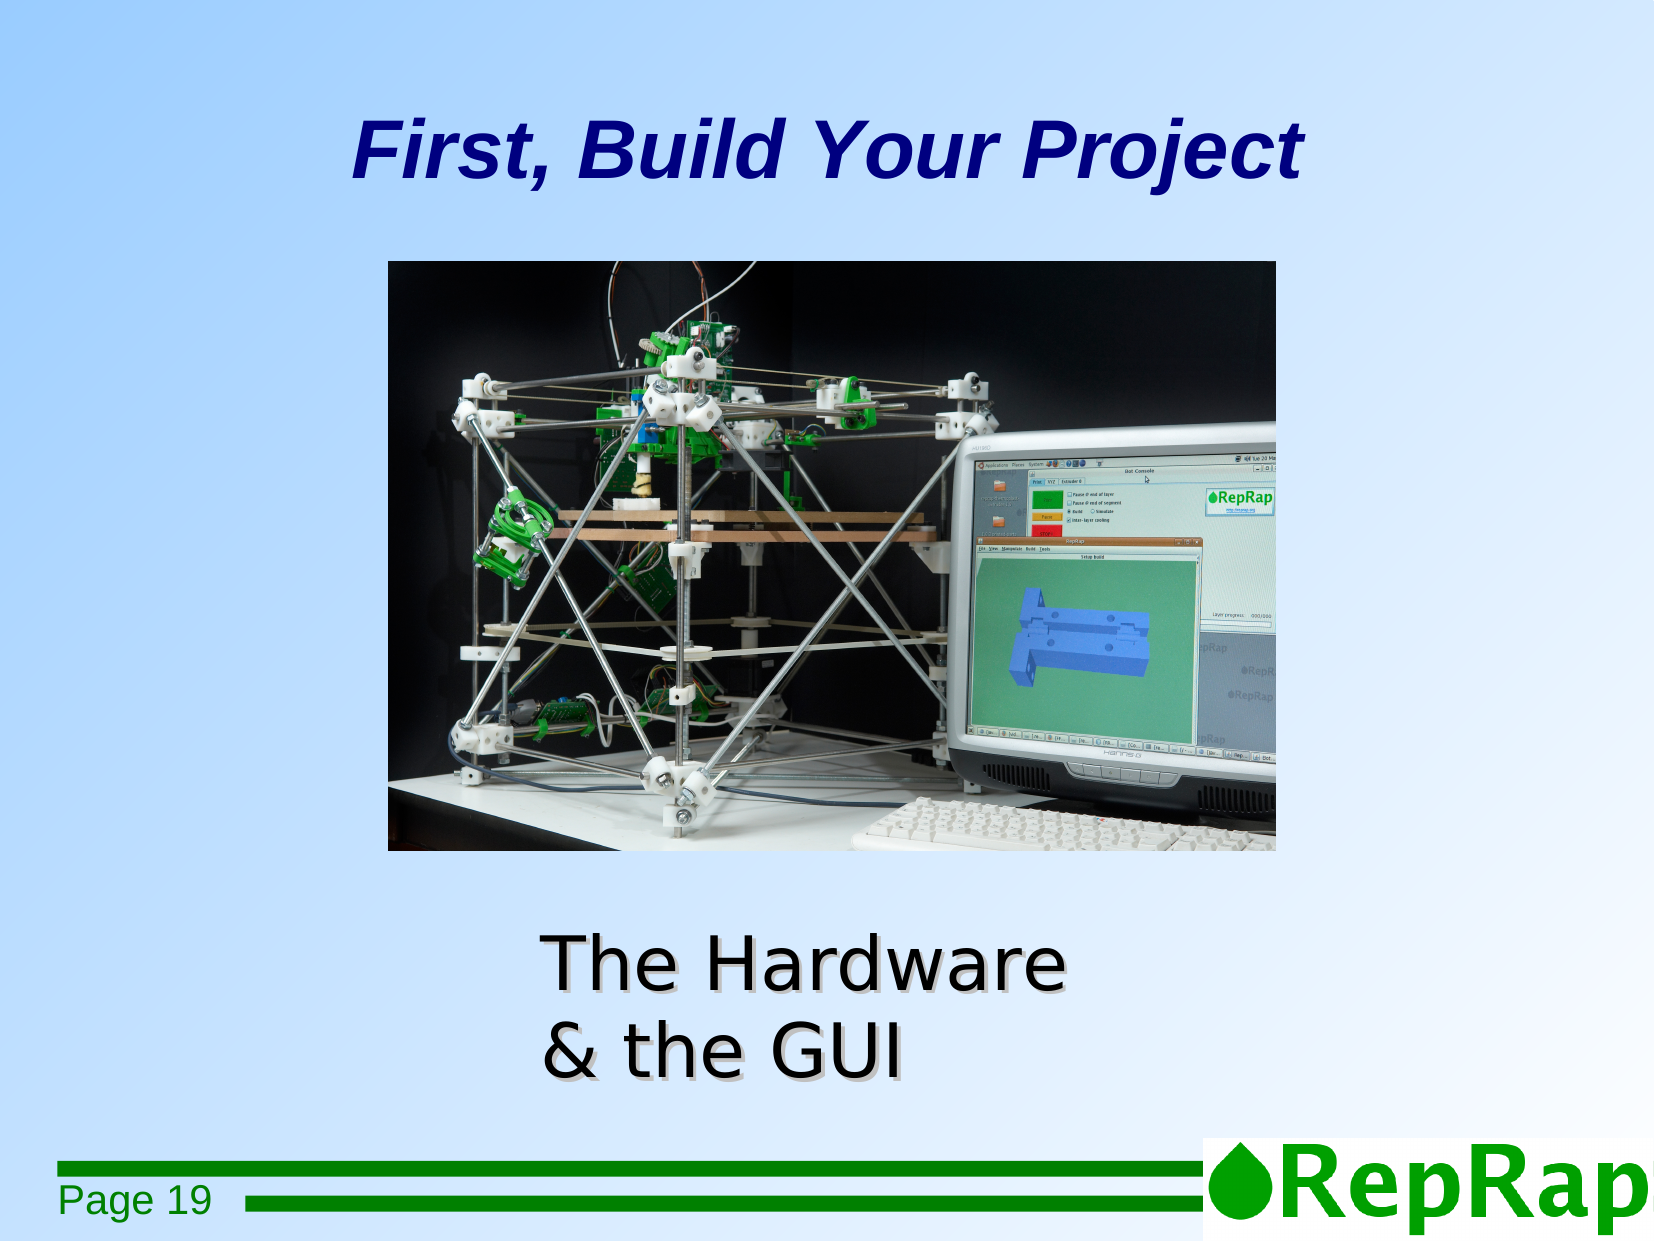

# First, Build Your Project
The Hardware
& the GUI